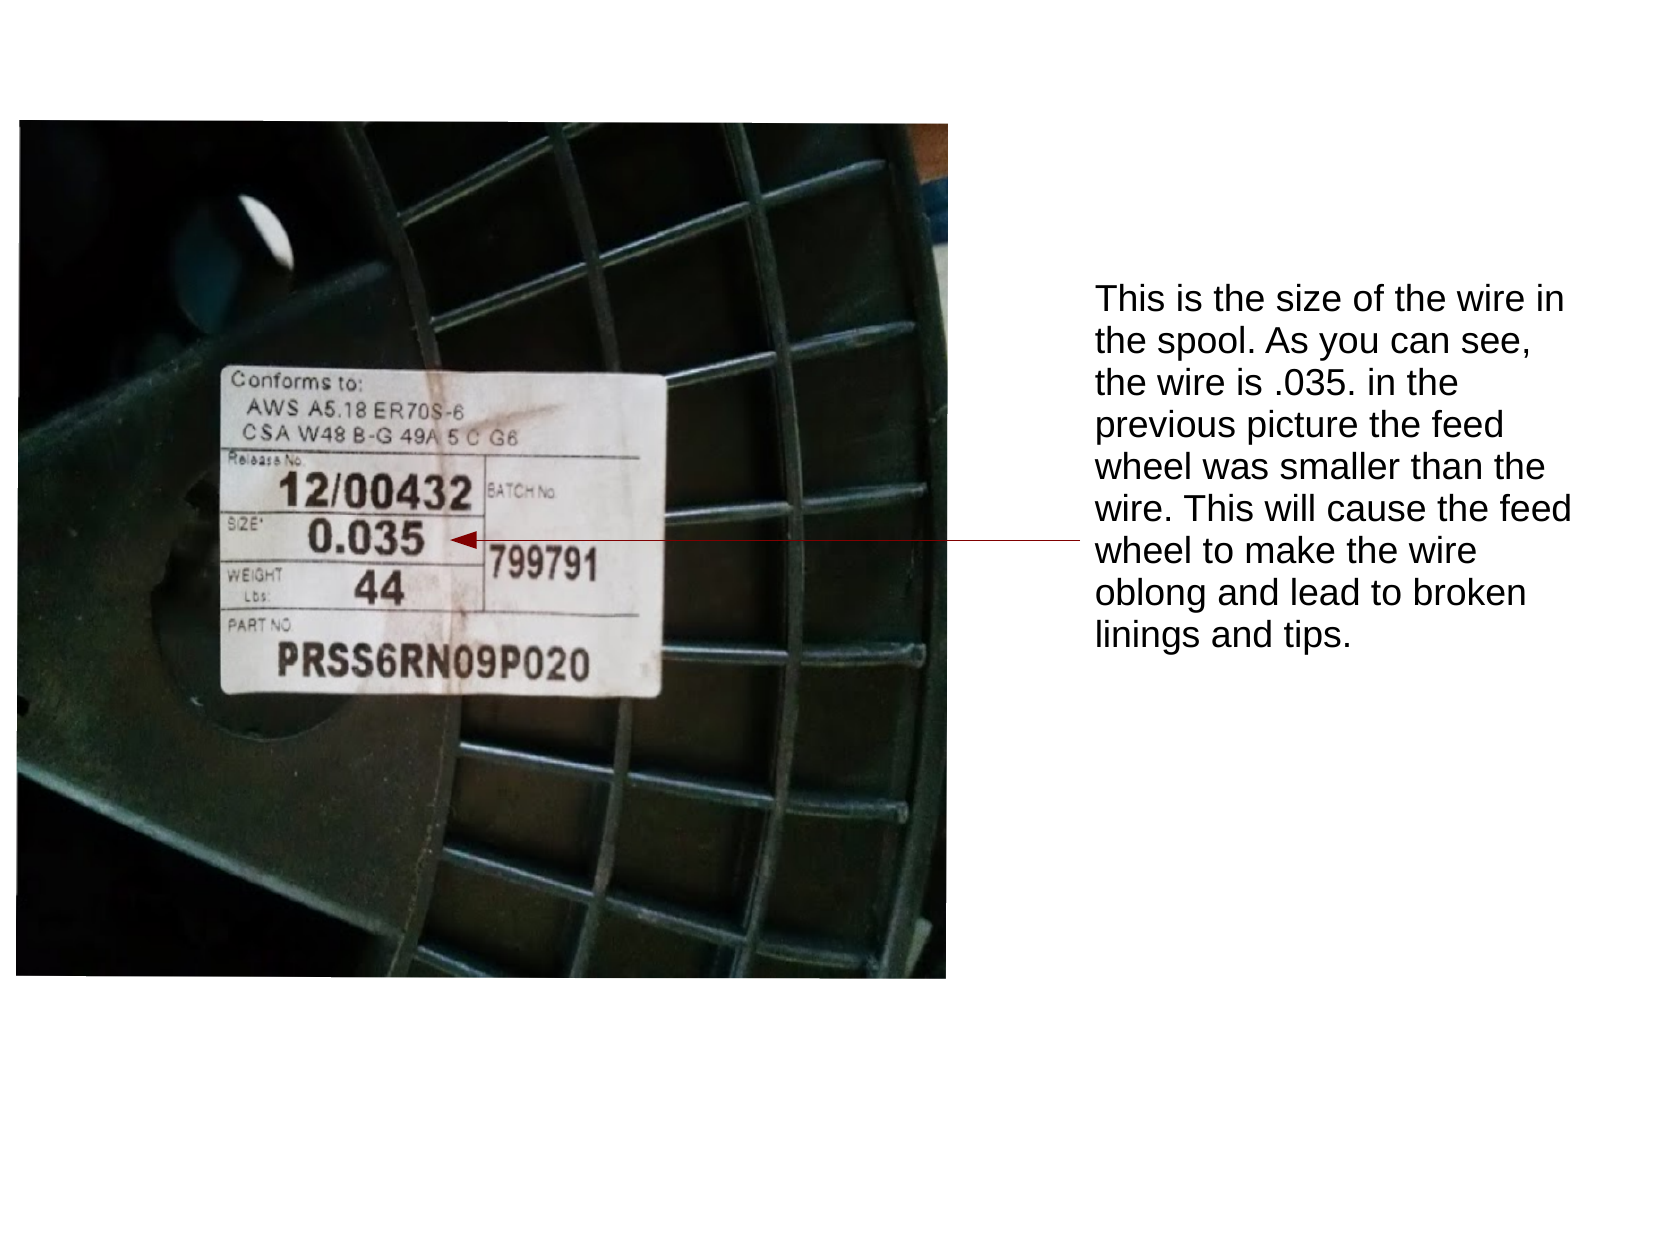

This is the size of the wire in the spool. As you can see, the wire is .035. in the previous picture the feed wheel was smaller than the wire. This will cause the feed wheel to make the wire oblong and lead to broken linings and tips.